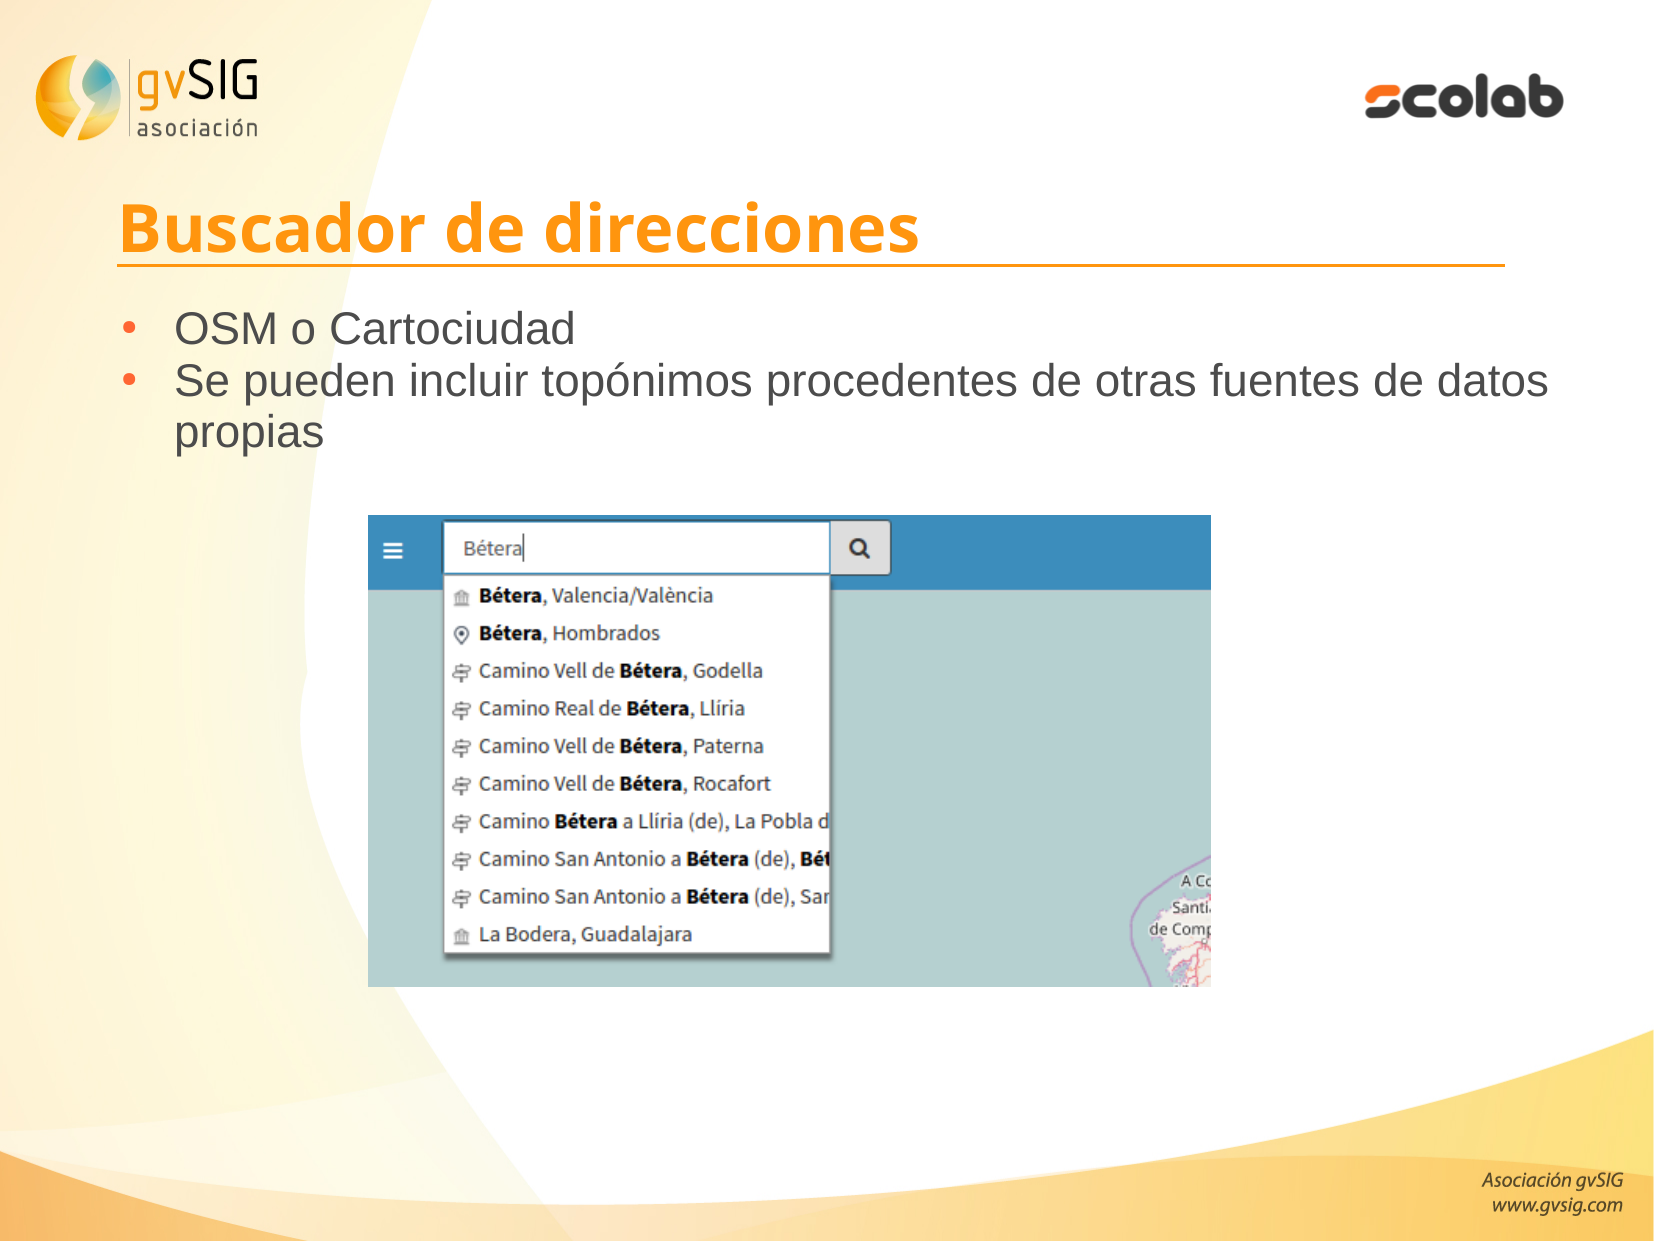

# Buscador de direcciones
OSM o Cartociudad
Se pueden incluir topónimos procedentes de otras fuentes de datos propias